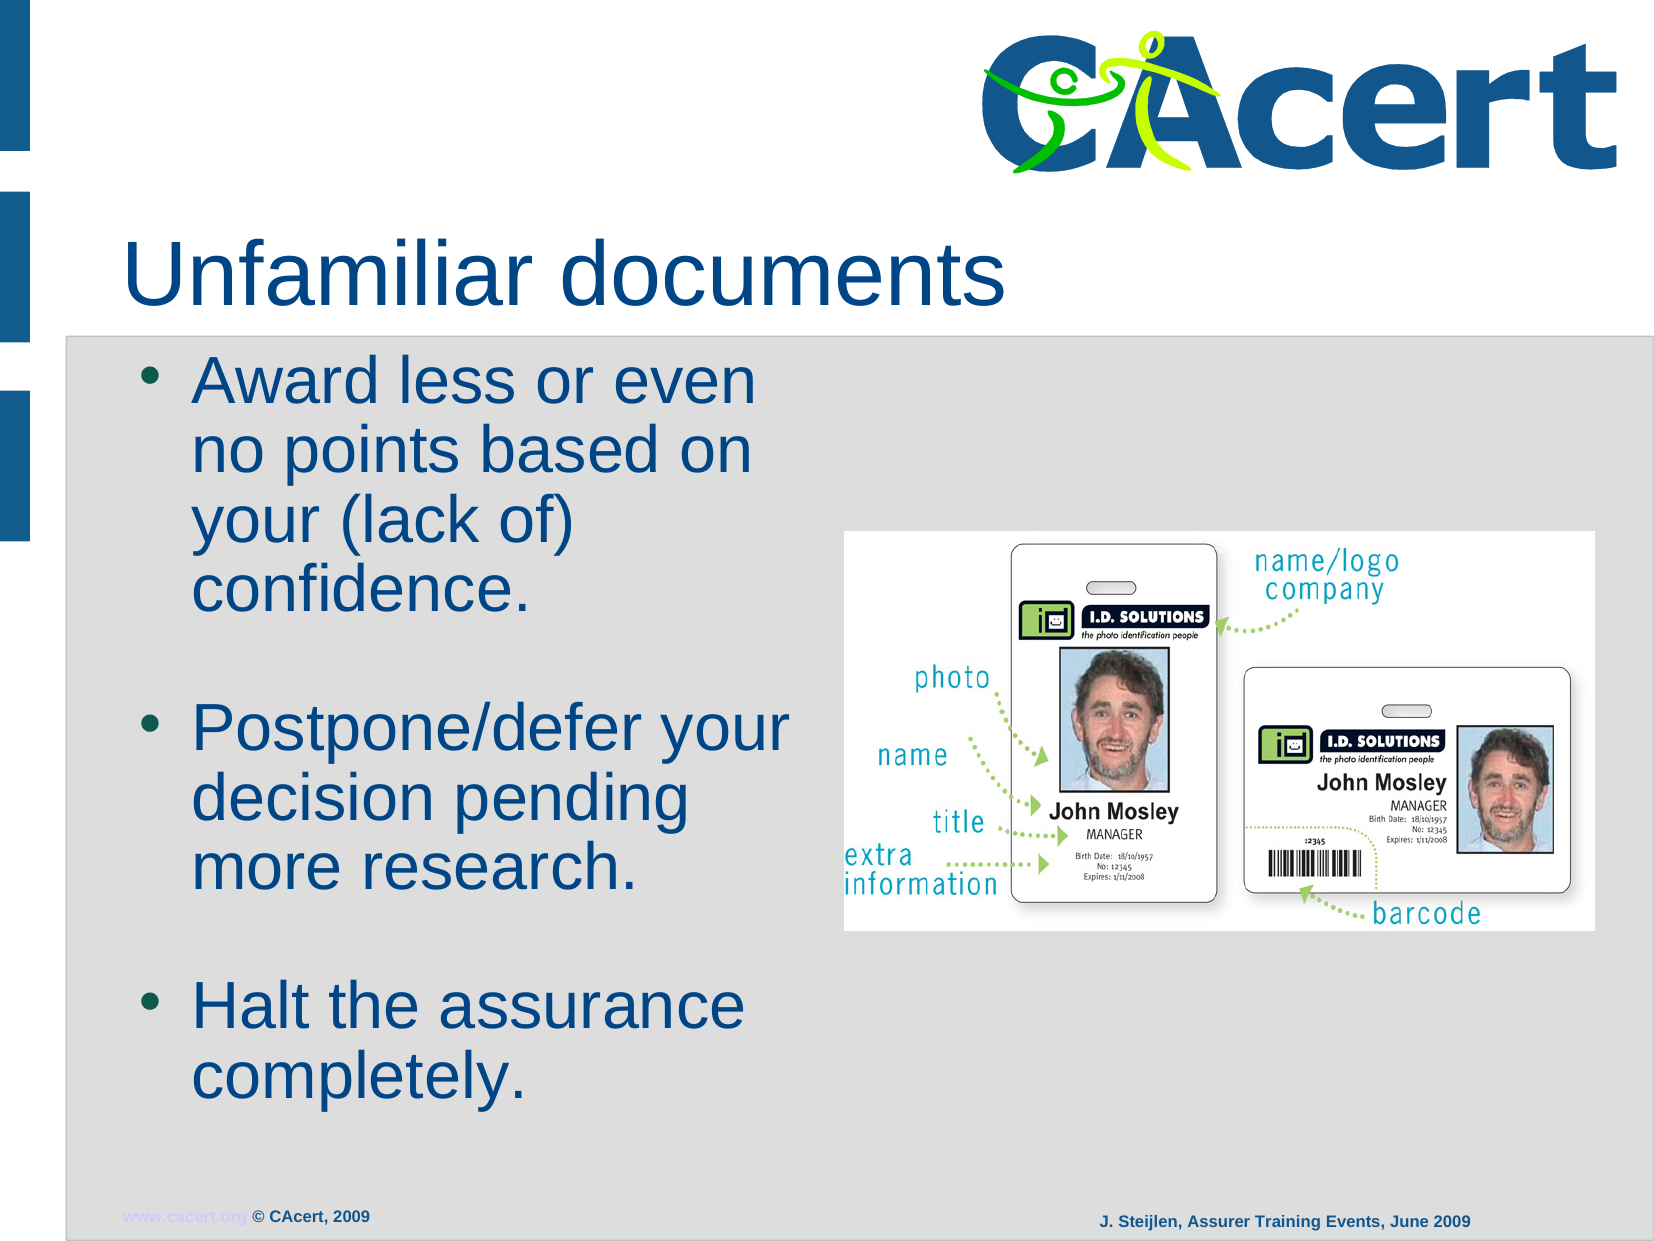

# Unfamiliar documents
Award less or even no points based on your (lack of) confidence.
Postpone/defer your decision pending more research.
Halt the assurance completely.